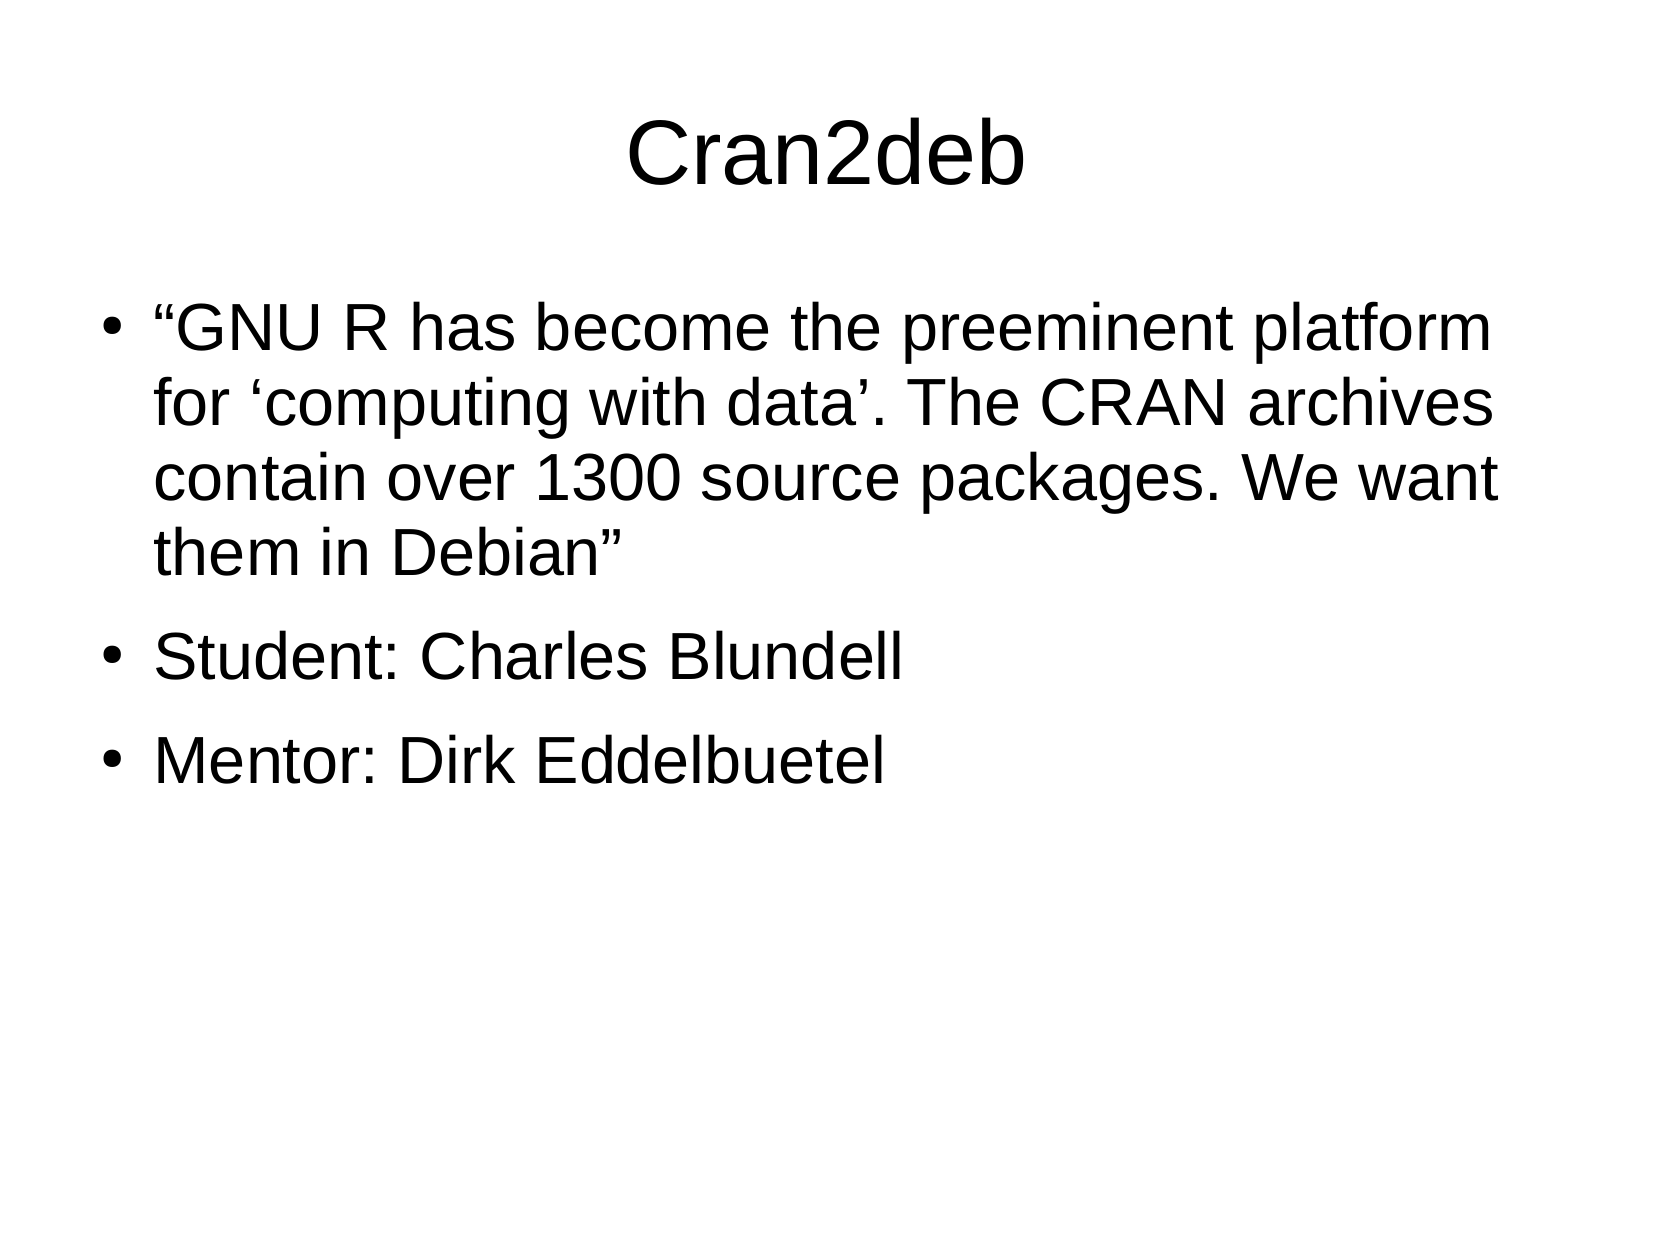

# Cran2deb
“GNU R has become the preeminent platform for ‘computing with data’. The CRAN archives contain over 1300 source packages. We want them in Debian”
Student: Charles Blundell
Mentor: Dirk Eddelbuetel